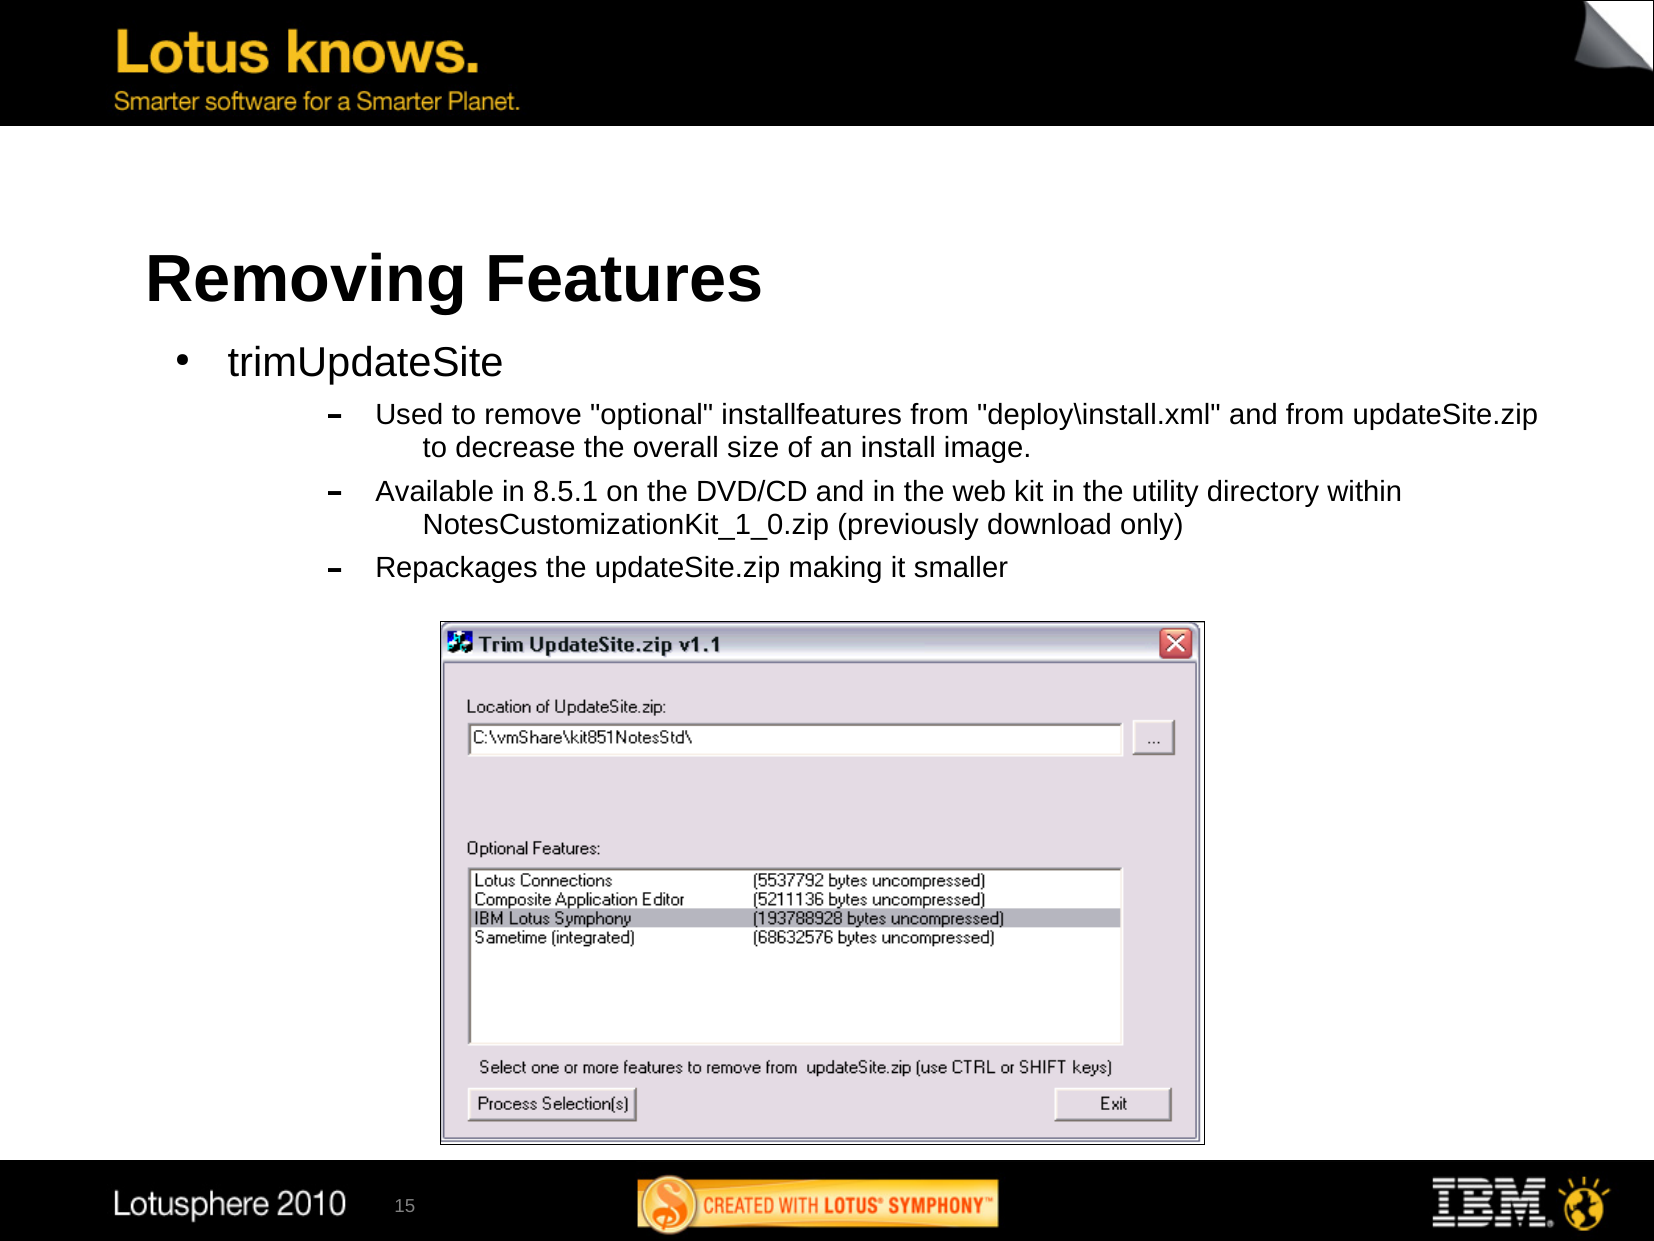

# Removing Features
trimUpdateSite
Used to remove "optional" installfeatures from "deploy\install.xml" and from updateSite.zip to decrease the overall size of an install image.
Available in 8.5.1 on the DVD/CD and in the web kit in the utility directory within NotesCustomizationKit_1_0.zip (previously download only)
Repackages the updateSite.zip making it smaller
15